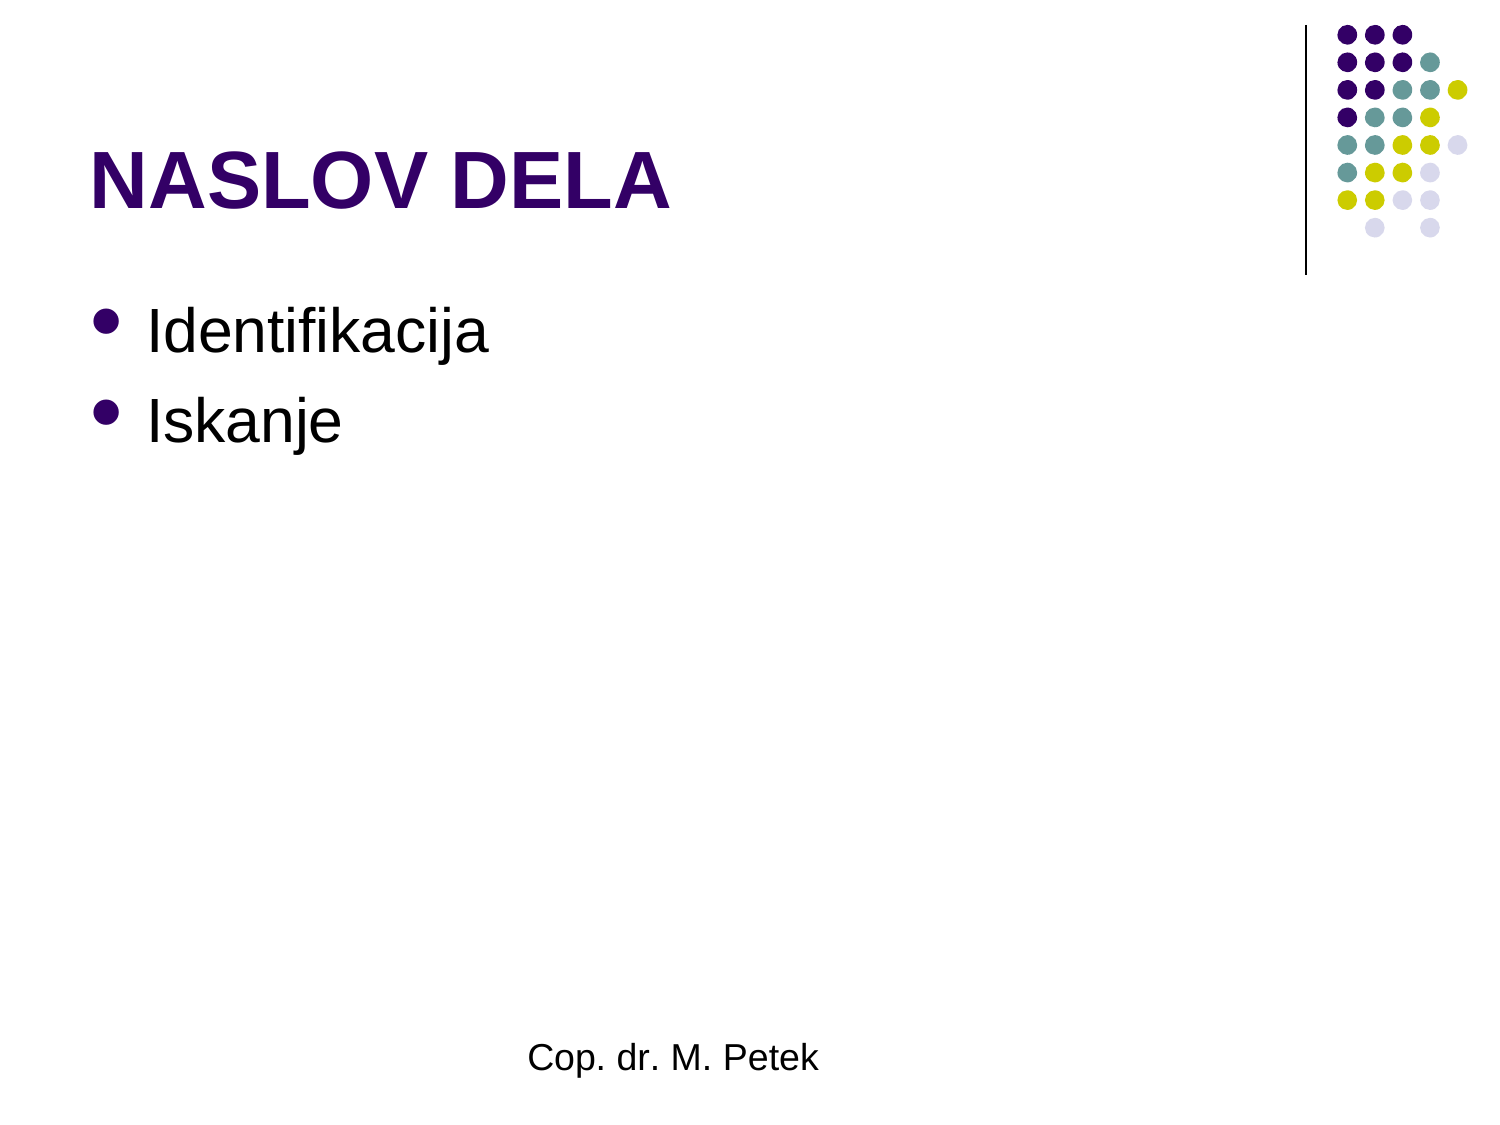

# NASLOV DELA
Identifikacija
Iskanje
Cop. dr. M. Petek